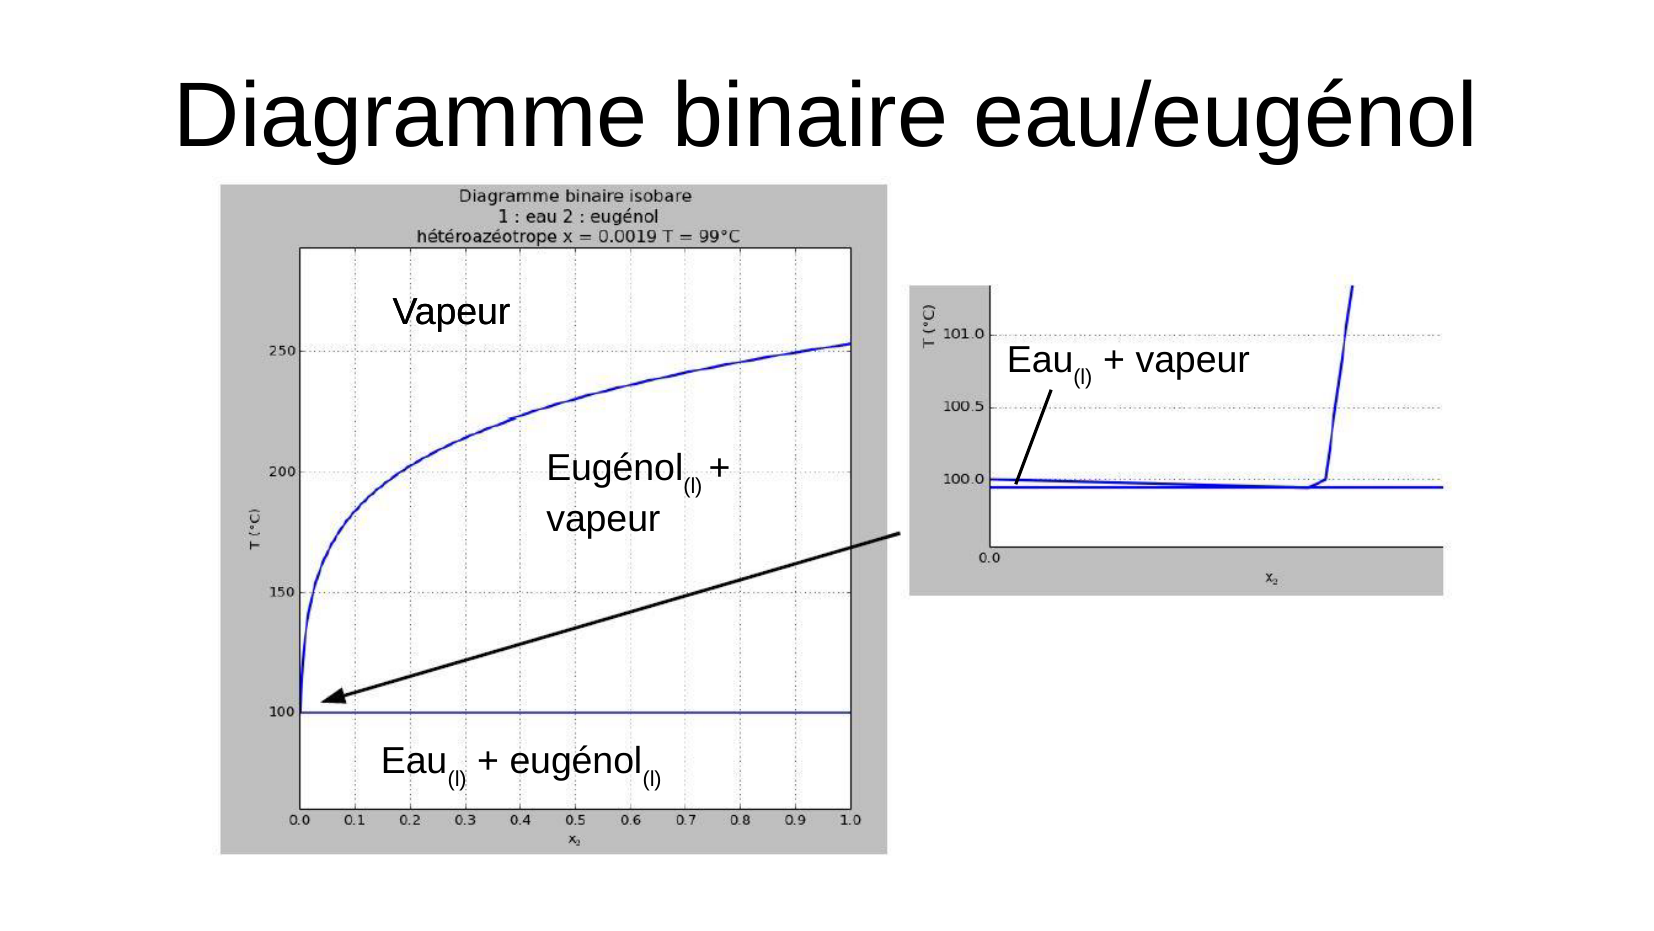

# Diagramme binaire eau/eugénol
Vapeur
Vapeur
Eau(l) + vapeur
Eugénol(l) + vapeur
Eau(l) + eugénol(l)